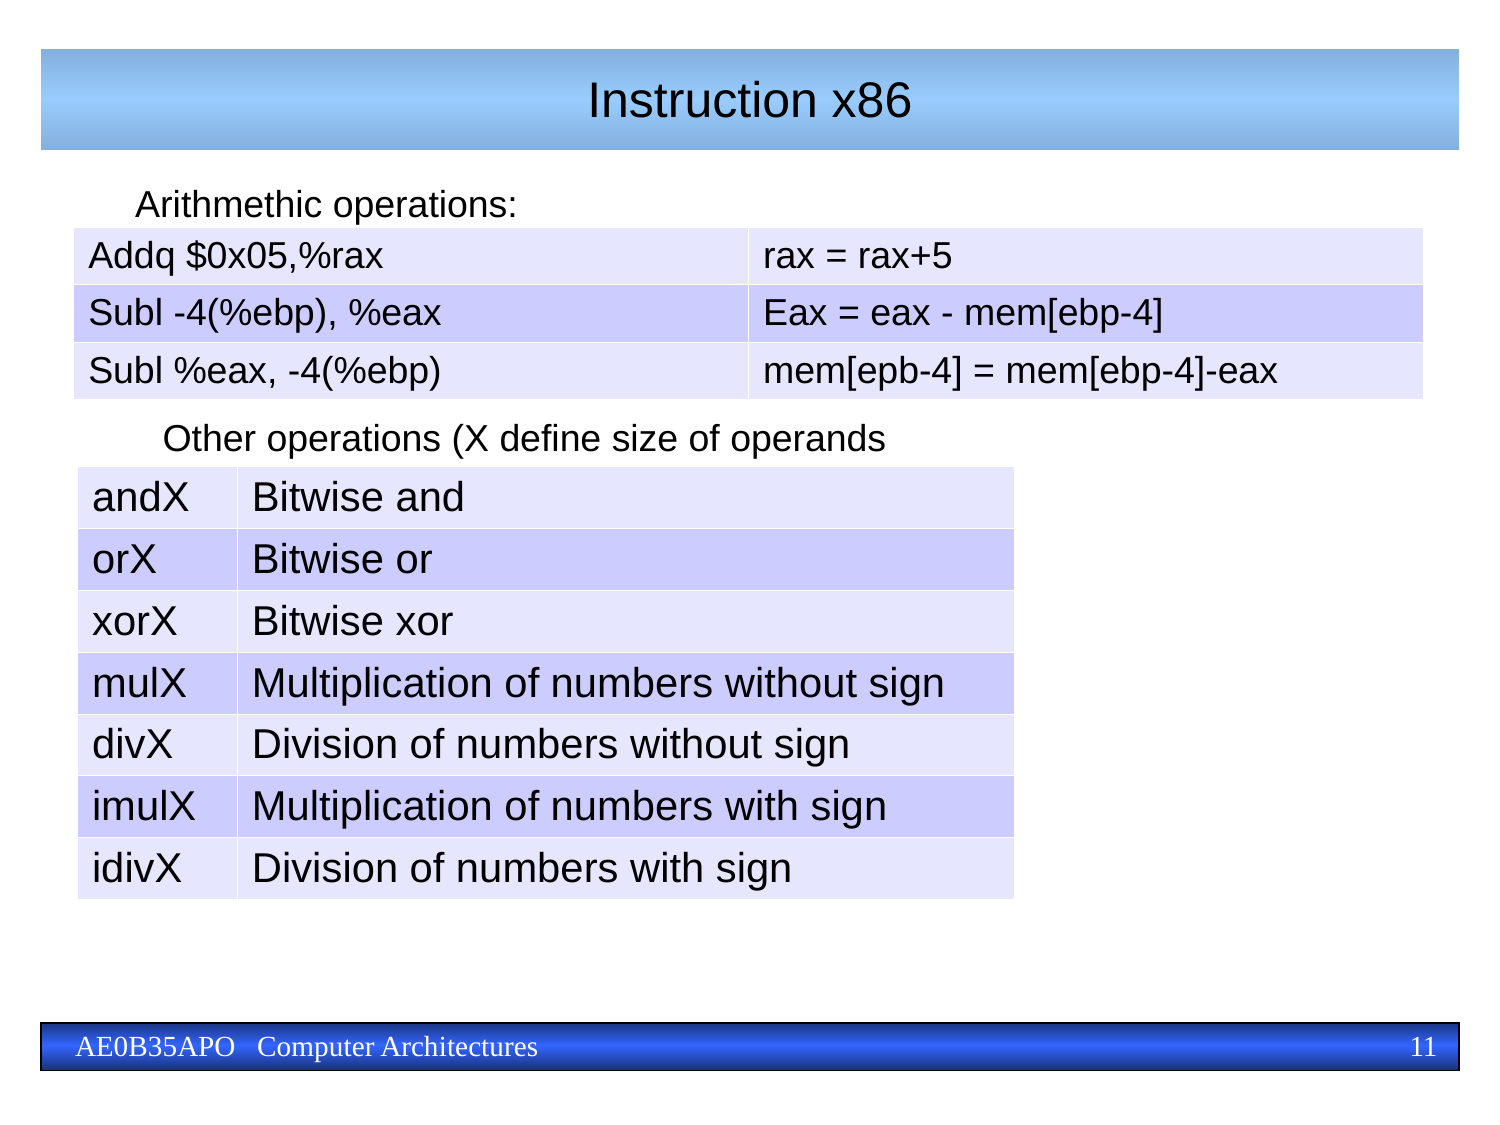

# Instruction x86
Arithmethic operations:
| Addq $0x05,%rax | rax = rax+5 |
| --- | --- |
| Subl -4(%ebp), %eax | Eax = eax - mem[ebp-4] |
| Subl %eax, -4(%ebp) | mem[epb-4] = mem[ebp-4]-eax |
Other operations (X define size of operands
| andX | Bitwise and |
| --- | --- |
| orX | Bitwise or |
| xorX | Bitwise xor |
| mulX | Multiplication of numbers without sign |
| divX | Division of numbers without sign |
| imulX | Multiplication of numbers with sign |
| idivX | Division of numbers with sign |
AE0B35APO Computer Architectures
11